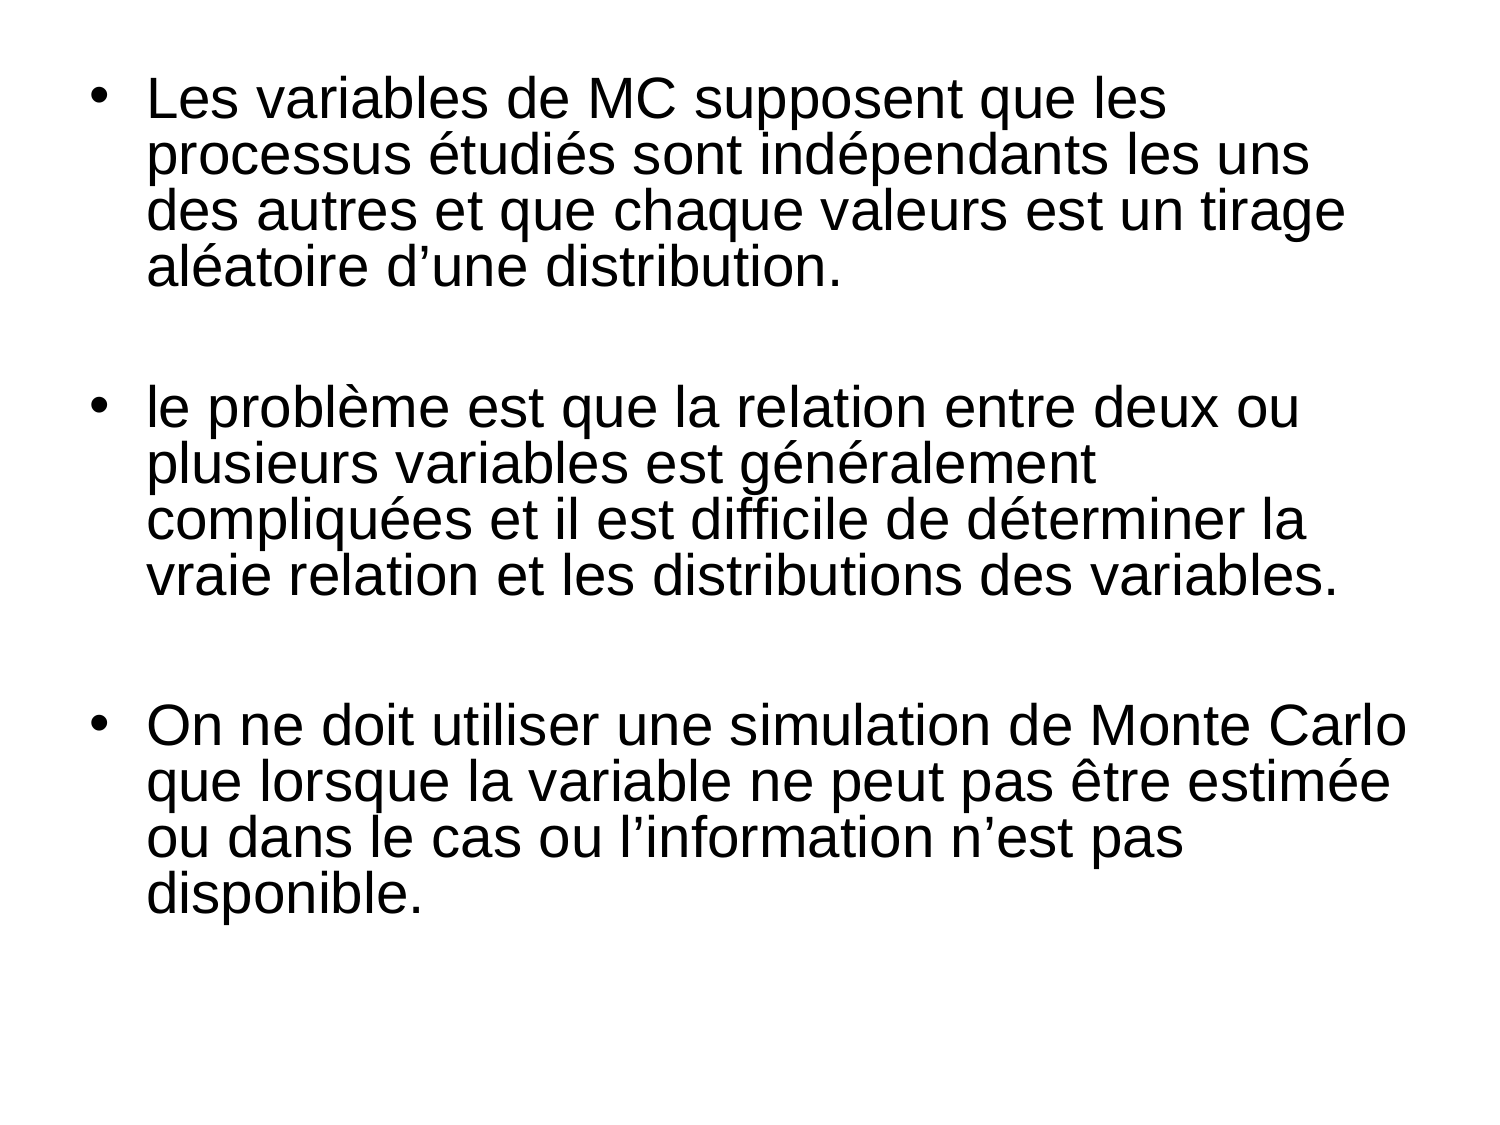

# Les variables de MC supposent que les processus étudiés sont indépendants les uns des autres et que chaque valeurs est un tirage aléatoire d’une distribution.
le problème est que la relation entre deux ou plusieurs variables est généralement compliquées et il est difficile de déterminer la vraie relation et les distributions des variables.
On ne doit utiliser une simulation de Monte Carlo que lorsque la variable ne peut pas être estimée ou dans le cas ou l’information n’est pas disponible.